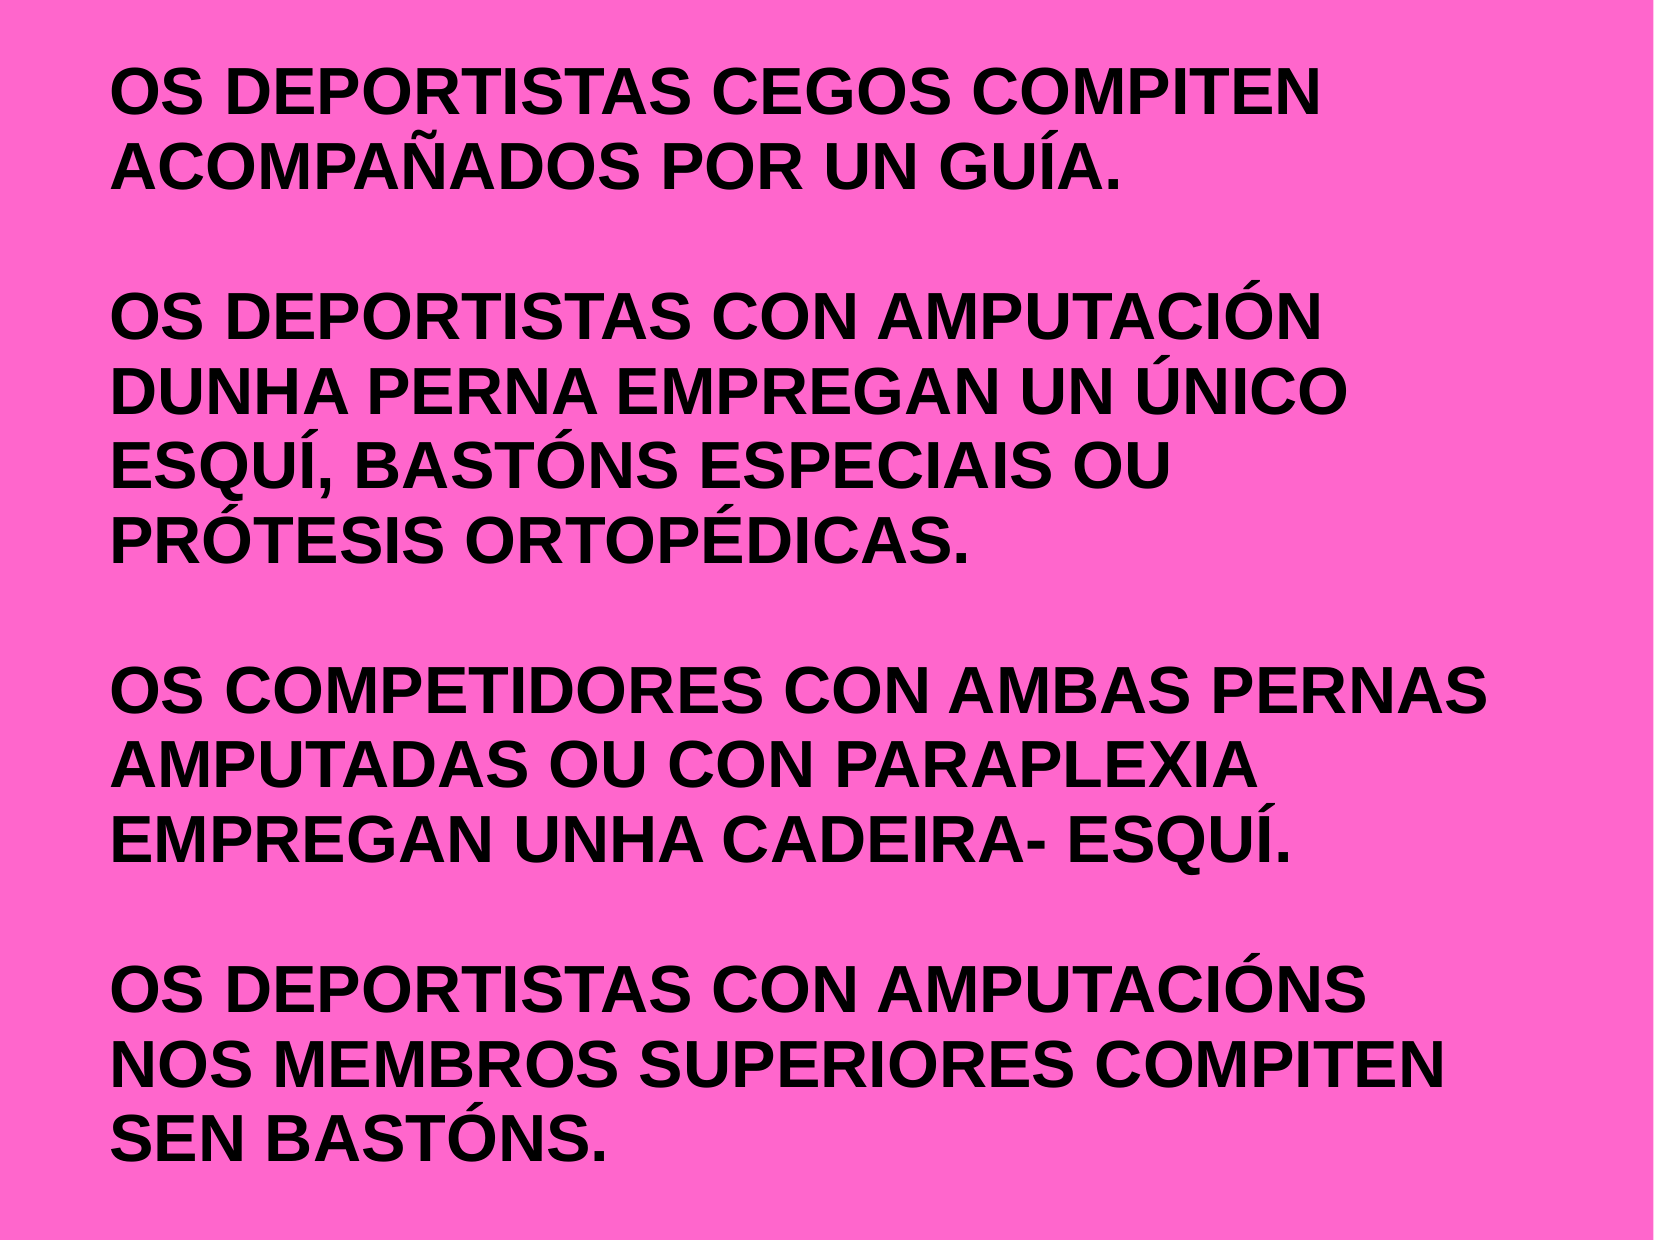

OS DEPORTISTAS CEGOS COMPITEN ACOMPAÑADOS POR UN GUÍA.
OS DEPORTISTAS CON AMPUTACIÓN DUNHA PERNA EMPREGAN UN ÚNICO ESQUÍ, BASTÓNS ESPECIAIS OU PRÓTESIS ORTOPÉDICAS.
OS COMPETIDORES CON AMBAS PERNAS AMPUTADAS OU CON PARAPLEXIA EMPREGAN UNHA CADEIRA- ESQUÍ.
OS DEPORTISTAS CON AMPUTACIÓNS NOS MEMBROS SUPERIORES COMPITEN SEN BASTÓNS.